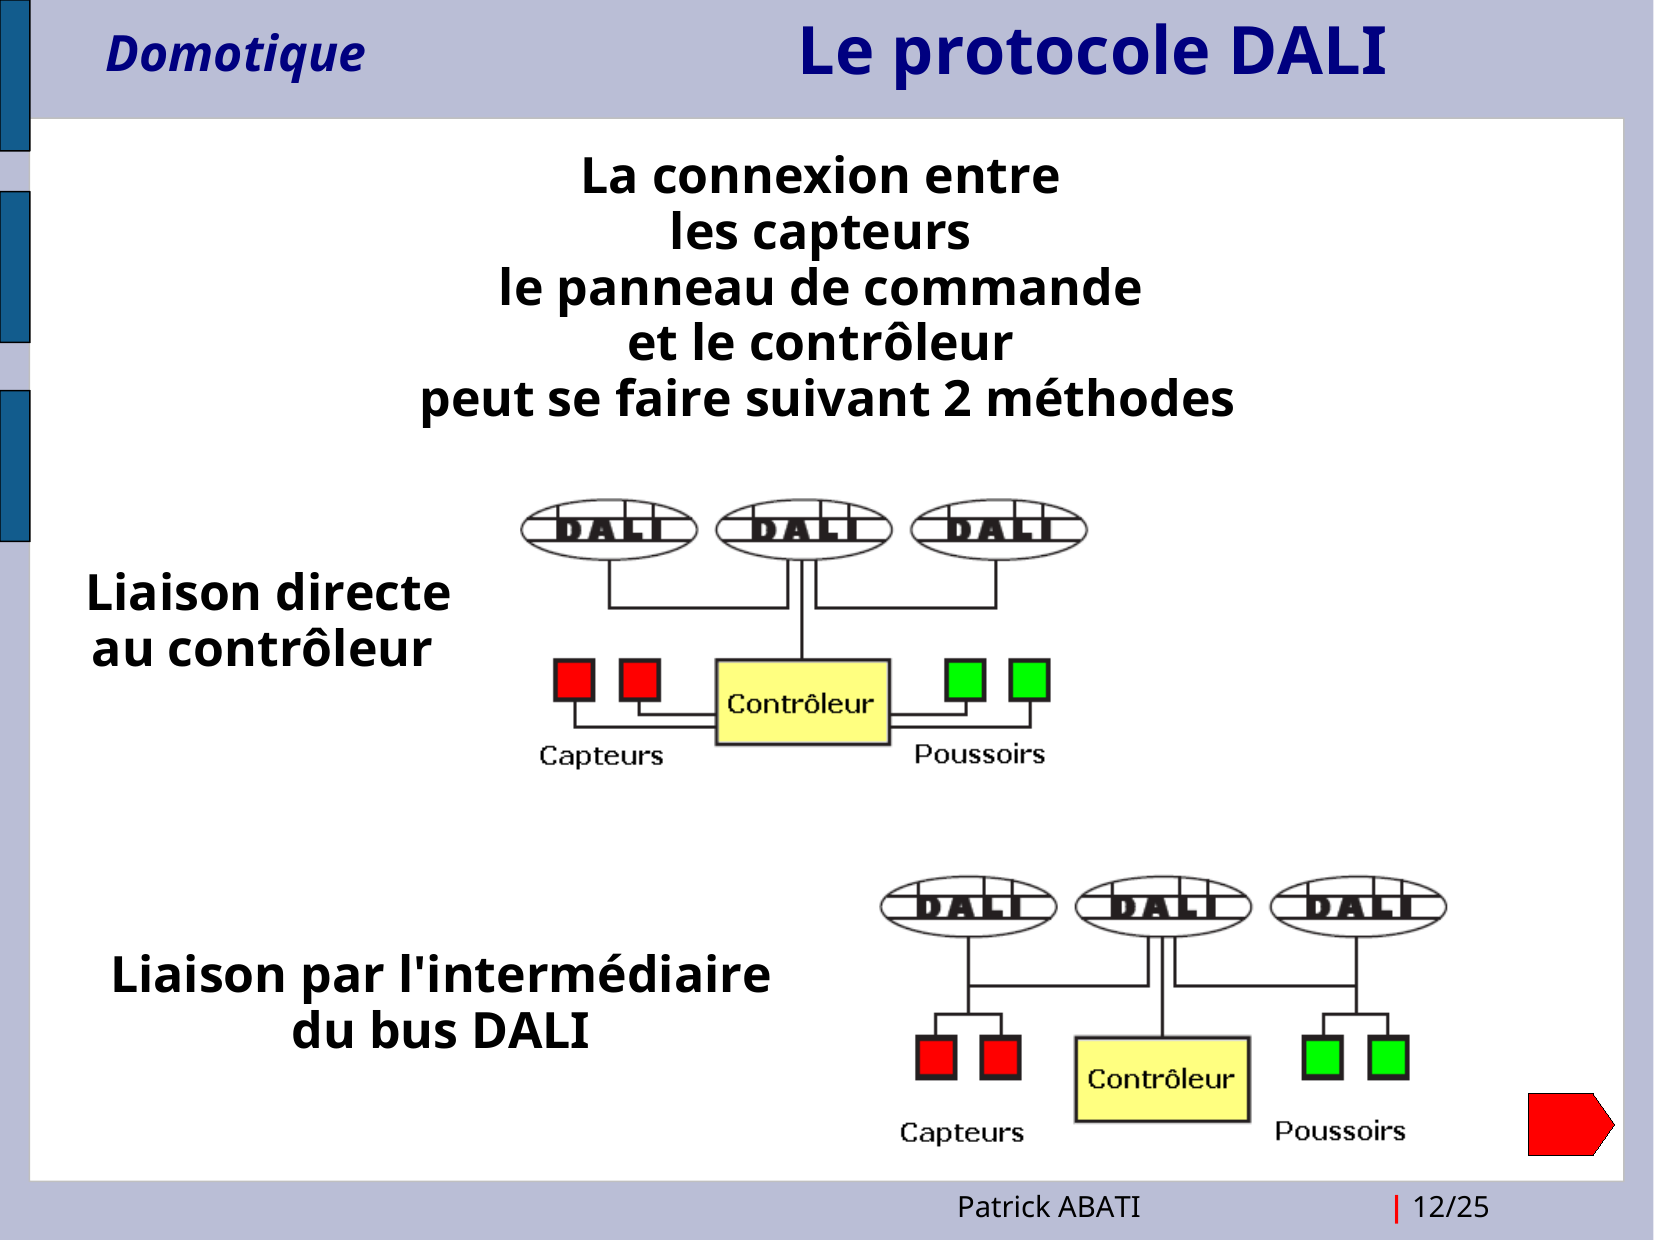

La connexion entre
les capteurs
le panneau de commande
et le contrôleur
peut se faire suivant 2 méthodes
Liaison directe
au contrôleur
Liaison par l'intermédiaire
du bus DALI